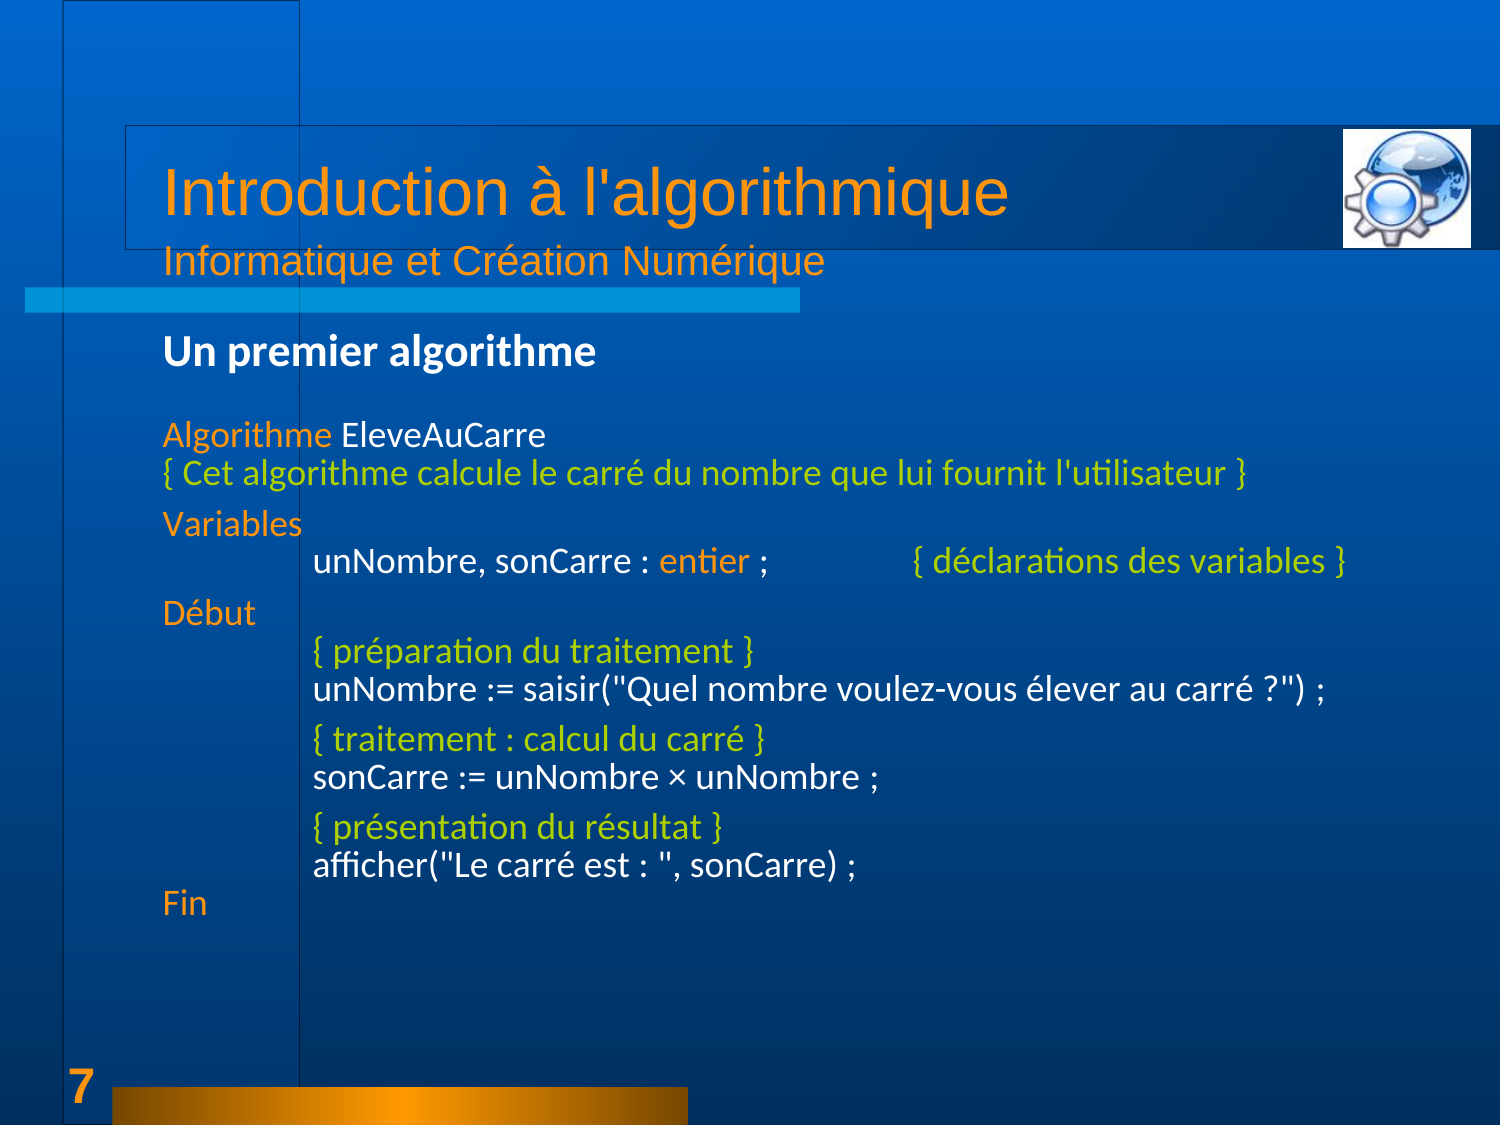

Un premier algorithme
Algorithme EleveAuCarre
{ Cet algorithme calcule le carré du nombre que lui fournit l'utilisateur }
Variables
	unNombre, sonCarre : entier ;	{ déclarations des variables }
Début
	{ préparation du traitement }
	unNombre := saisir("Quel nombre voulez-vous élever au carré ?") ;
	{ traitement : calcul du carré }
	sonCarre := unNombre × unNombre ;
	{ présentation du résultat }
	afficher("Le carré est : ", sonCarre) ;
Fin